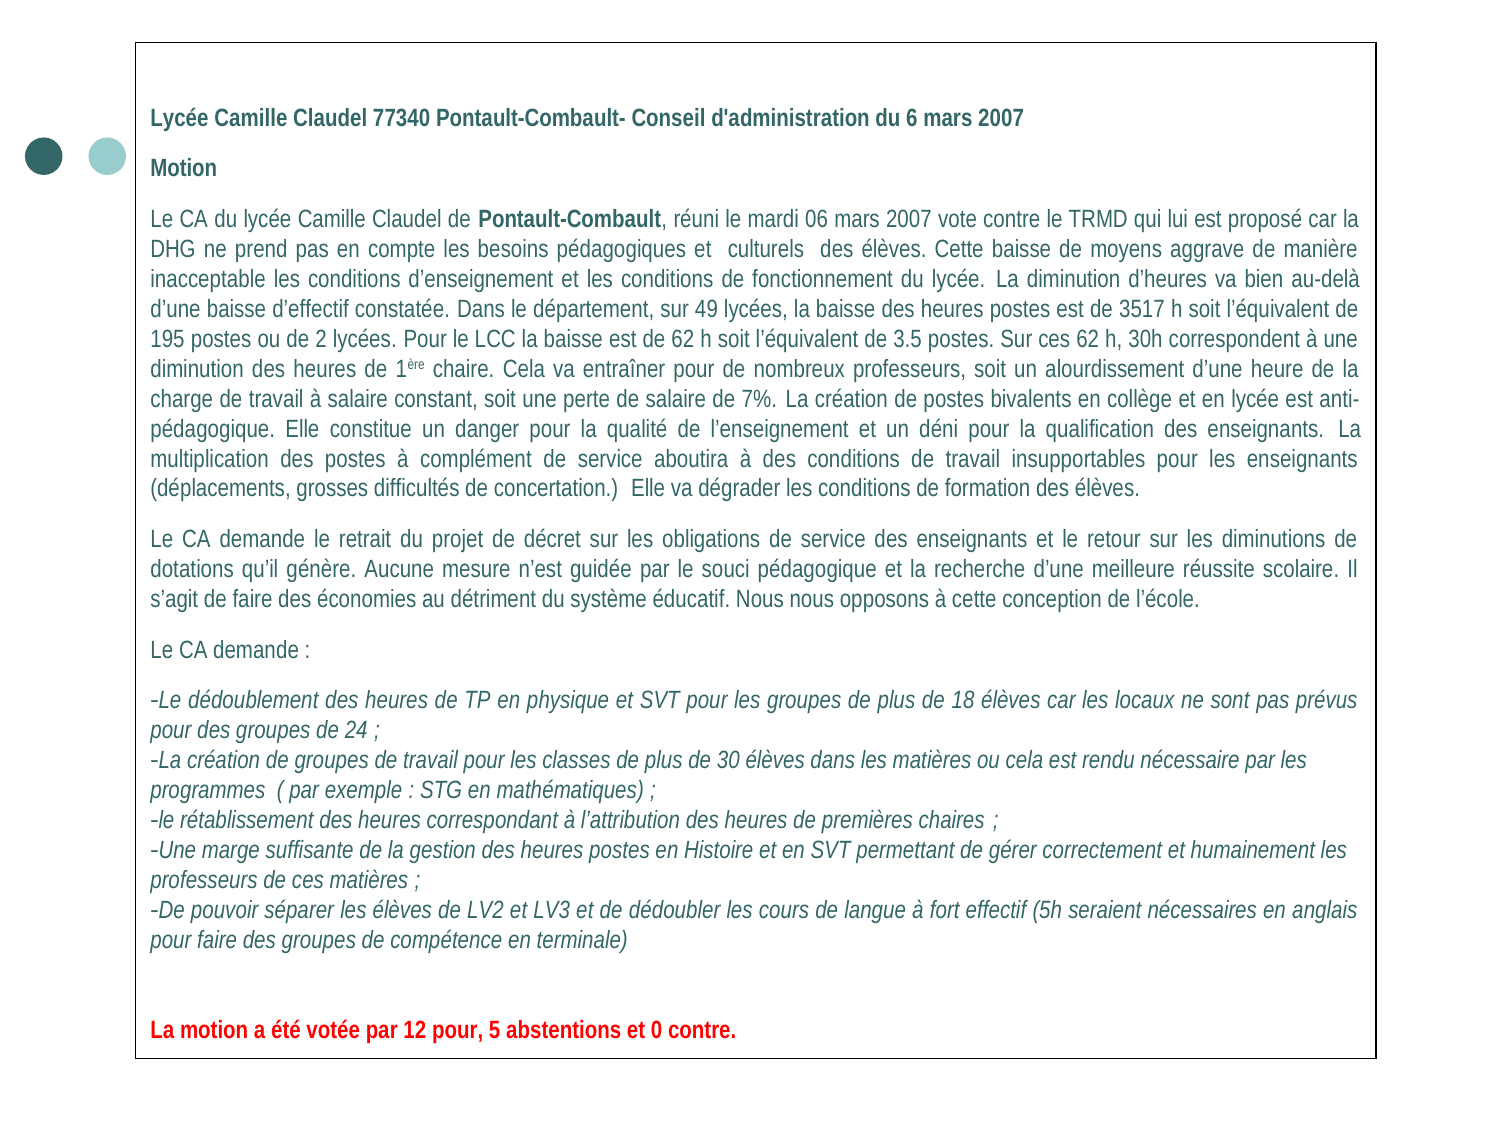

Lycée Camille Claudel 77340 Pontault-Combault- Conseil d'administration du 6 mars 2007
Motion
Le CA du lycée Camille Claudel de Pontault-Combault, réuni le mardi 06 mars 2007 vote contre le TRMD qui lui est proposé car la DHG ne prend pas en compte les besoins pédagogiques et culturels des élèves. Cette baisse de moyens aggrave de manière inacceptable les conditions d’enseignement et les conditions de fonctionnement du lycée. La diminution d’heures va bien au-delà d’une baisse d’effectif constatée. Dans le département, sur 49 lycées, la baisse des heures postes est de 3517 h soit l’équivalent de 195 postes ou de 2 lycées. Pour le LCC la baisse est de 62 h soit l’équivalent de 3.5 postes. Sur ces 62 h, 30h correspondent à une diminution des heures de 1ère chaire. Cela va entraîner pour de nombreux professeurs, soit un alourdissement d’une heure de la charge de travail à salaire constant, soit une perte de salaire de 7%. La création de postes bivalents en collège et en lycée est anti-pédagogique. Elle constitue un danger pour la qualité de l’enseignement et un déni pour la qualification des enseignants. La multiplication des postes à complément de service aboutira à des conditions de travail insupportables pour les enseignants (déplacements, grosses difficultés de concertation.) Elle va dégrader les conditions de formation des élèves.
Le CA demande le retrait du projet de décret sur les obligations de service des enseignants et le retour sur les diminutions de dotations qu’il génère. Aucune mesure n’est guidée par le souci pédagogique et la recherche d’une meilleure réussite scolaire. Il s’agit de faire des économies au détriment du système éducatif. Nous nous opposons à cette conception de l’école.
Le CA demande :
Le dédoublement des heures de TP en physique et SVT pour les groupes de plus de 18 élèves car les locaux ne sont pas prévus pour des groupes de 24 ;
La création de groupes de travail pour les classes de plus de 30 élèves dans les matières ou cela est rendu nécessaire par les programmes ( par exemple : STG en mathématiques) ;
le rétablissement des heures correspondant à l’attribution des heures de premières chaires ;
Une marge suffisante de la gestion des heures postes en Histoire et en SVT permettant de gérer correctement et humainement les professeurs de ces matières ;
De pouvoir séparer les élèves de LV2 et LV3 et de dédoubler les cours de langue à fort effectif (5h seraient nécessaires en anglais pour faire des groupes de compétence en terminale)
La motion a été votée par 12 pour, 5 abstentions et 0 contre.